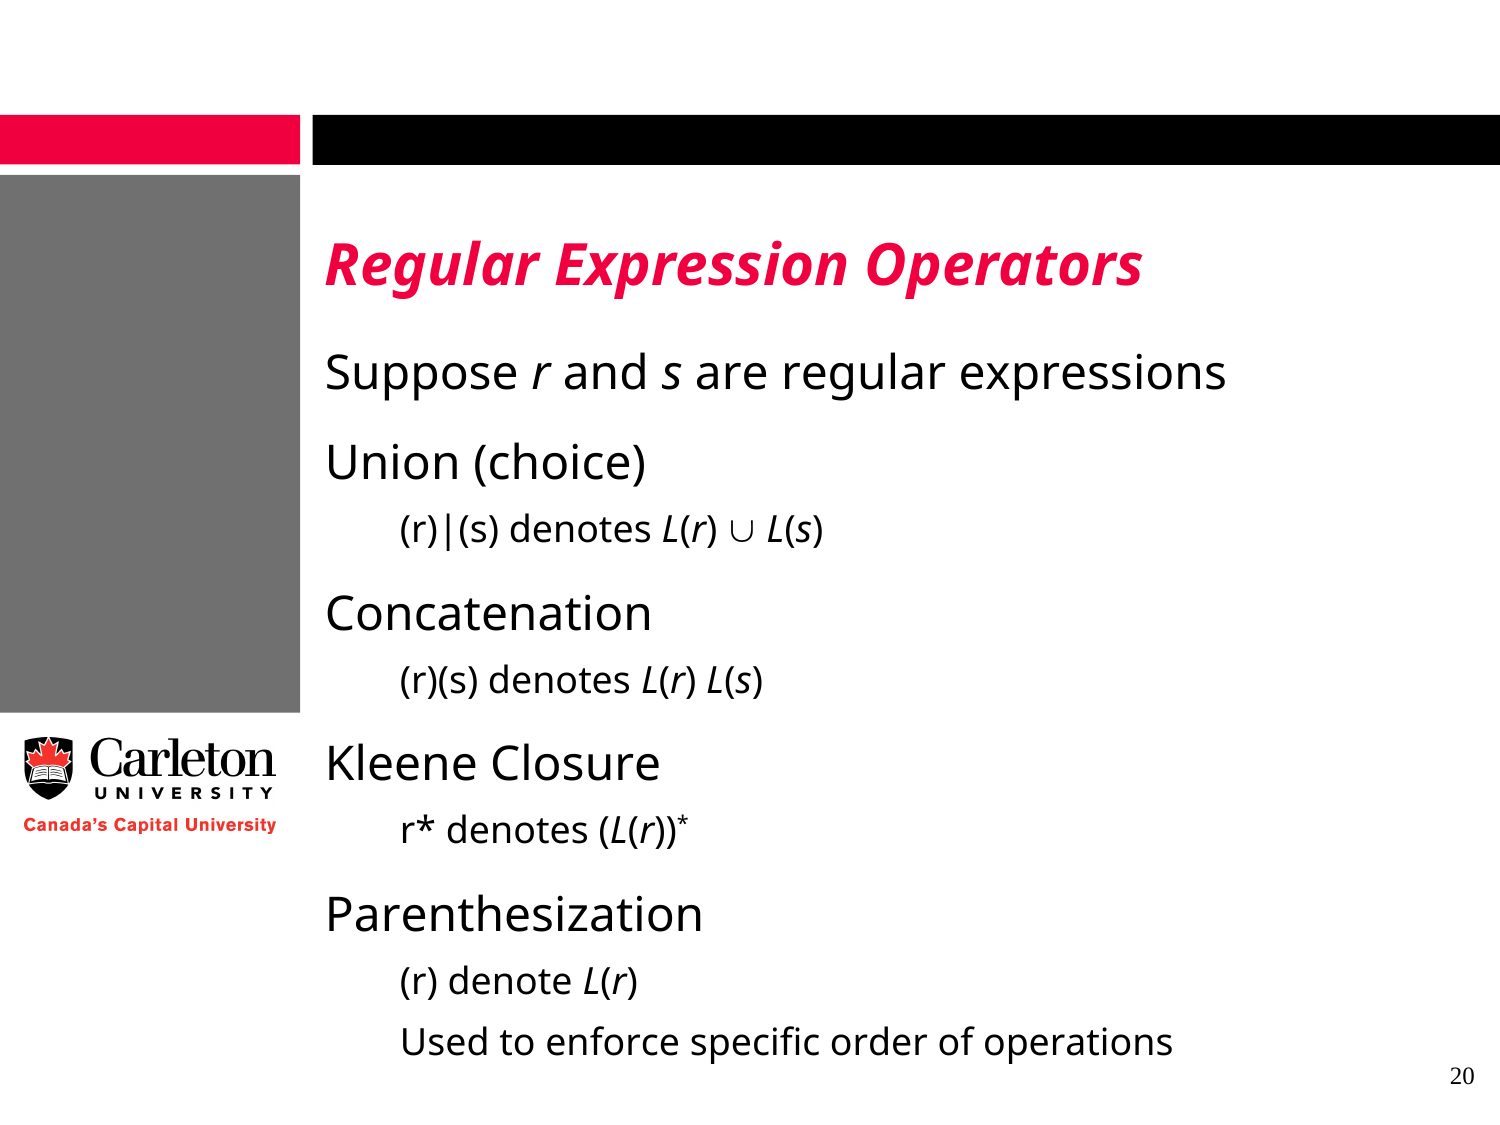

# Regular Expression Operators
Suppose r and s are regular expressions
Union (choice)
(r)|(s) denotes L(r)  L(s)
Concatenation
(r)(s) denotes L(r) L(s)
Kleene Closure
r* denotes (L(r))*
Parenthesization
(r) denote L(r)
Used to enforce specific order of operations
20